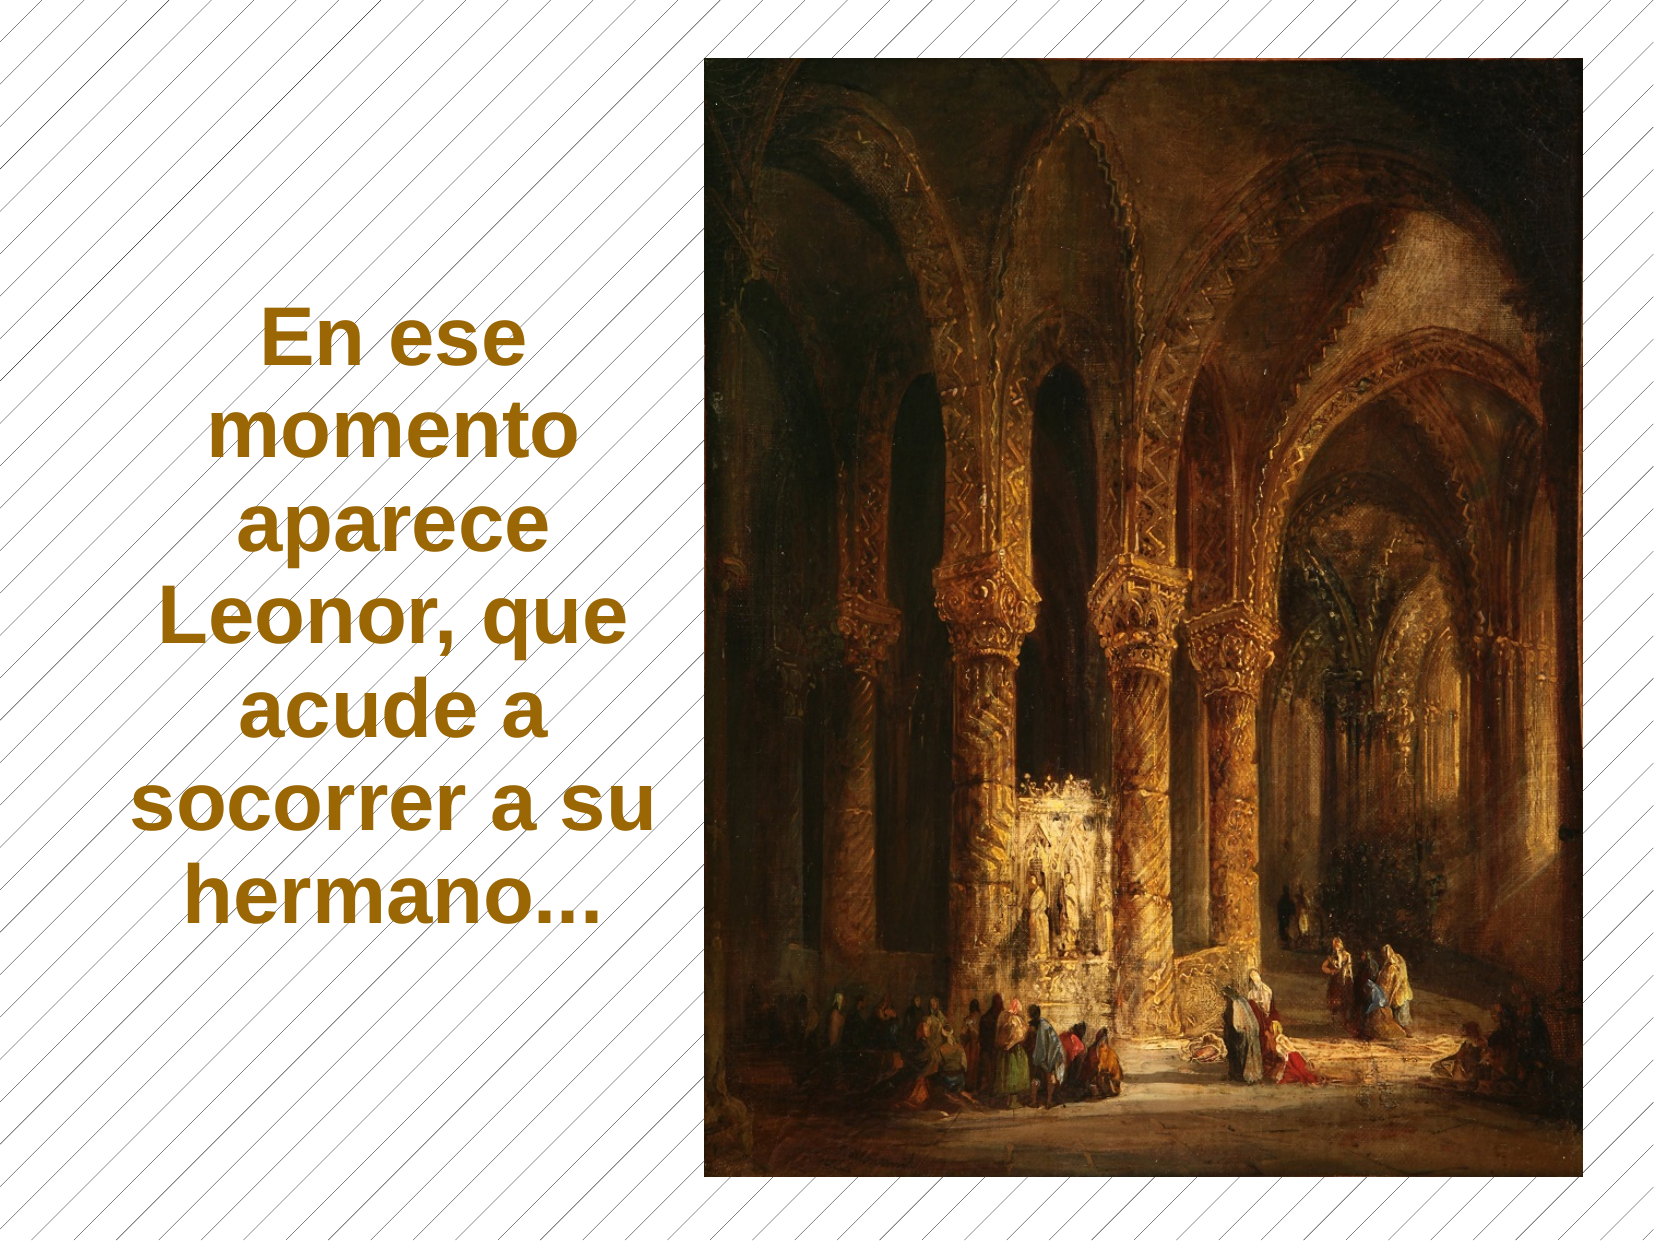

# En ese momento aparece Leonor, que acude a socorrer a su hermano...